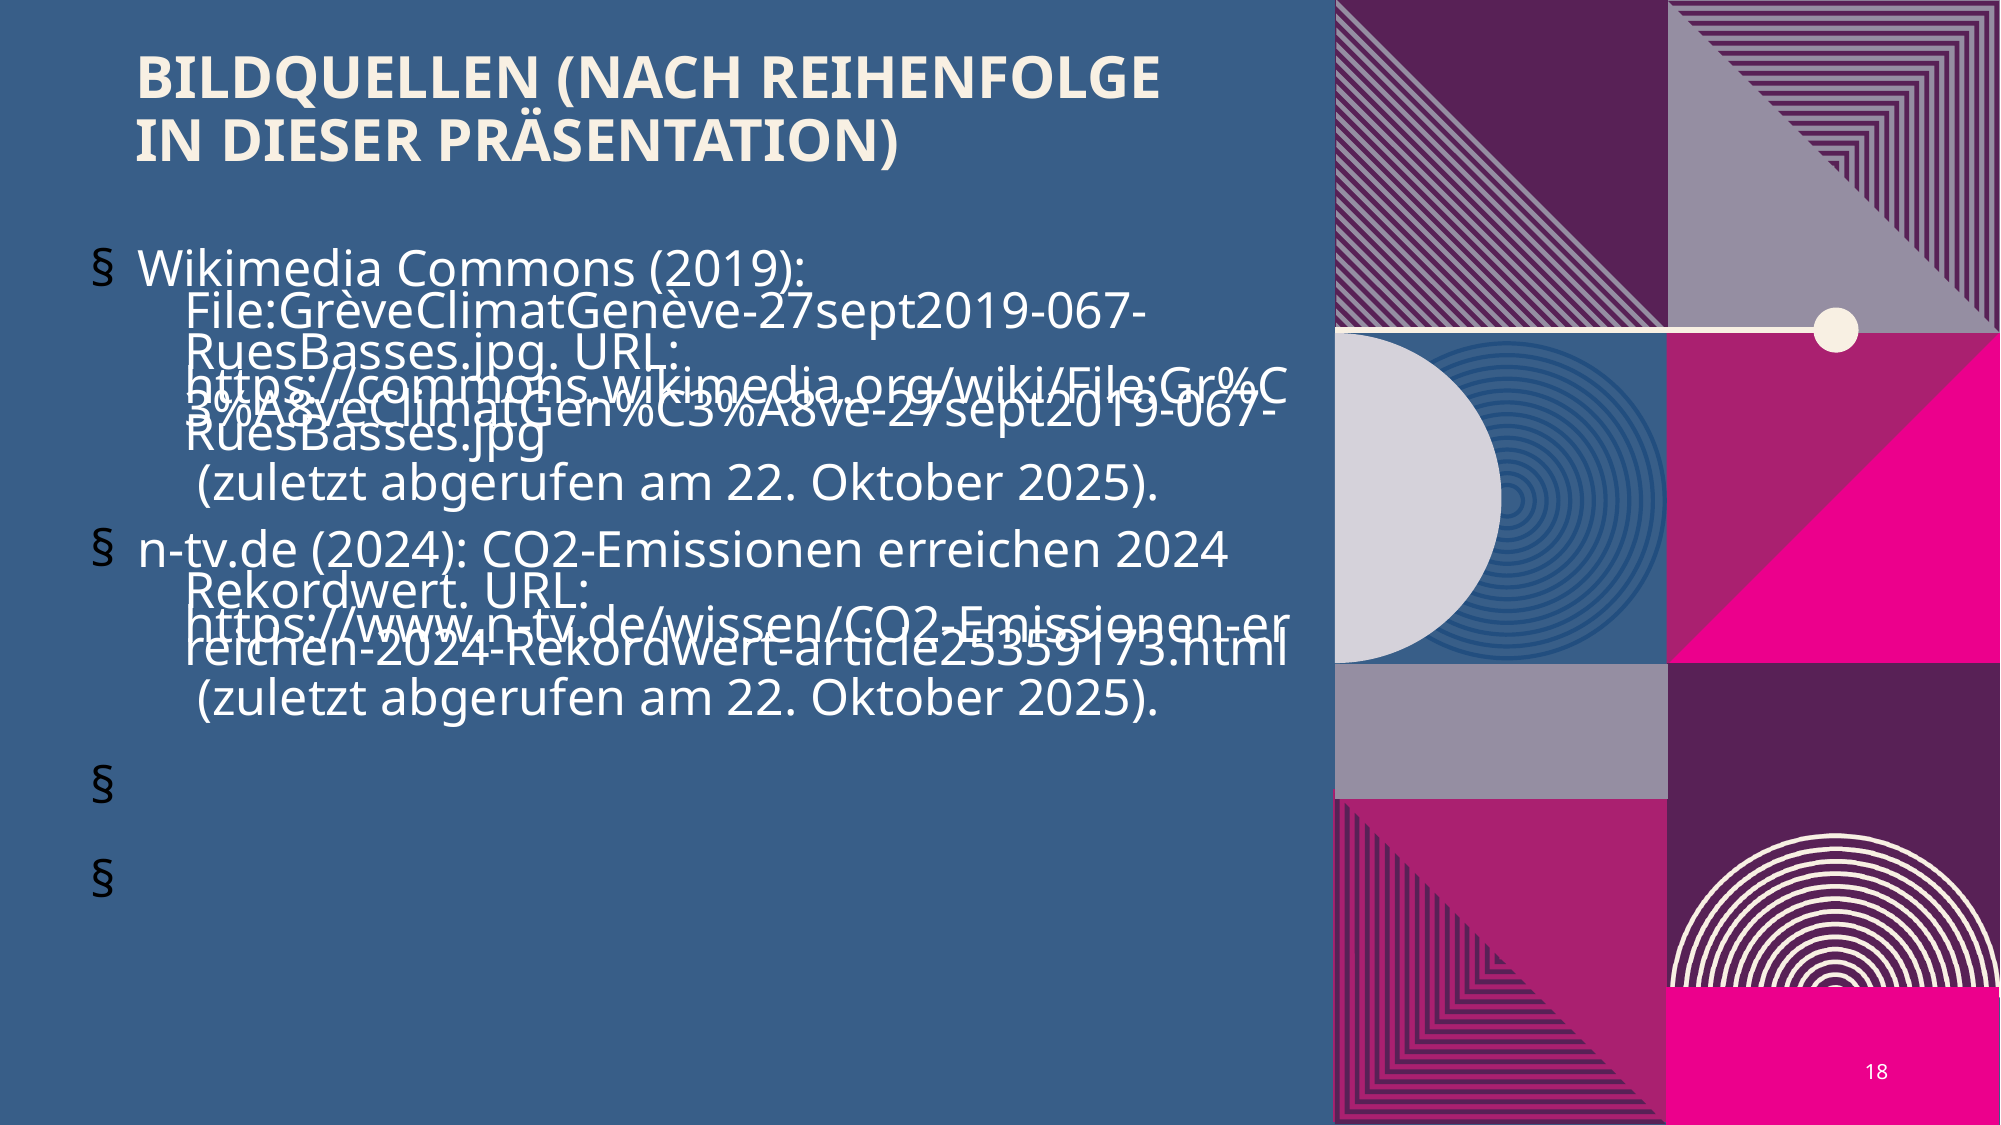

# BildQuellen (nach reihenfolge in dieser Präsentation)
Wikimedia Commons (2019): File:GrèveClimatGenève-27sept2019-067-RuesBasses.jpg. URL: https://commons.wikimedia.org/wiki/File:Gr%C3%A8veClimatGen%C3%A8ve-27sept2019-067-RuesBasses.jpg (zuletzt abgerufen am 22. Oktober 2025).
n-tv.de (2024): CO2-Emissionen erreichen 2024 Rekordwert. URL: https://www.n-tv.de/wissen/CO2-Emissionen-erreichen-2024-Rekordwert-article25359173.html (zuletzt abgerufen am 22. Oktober 2025).